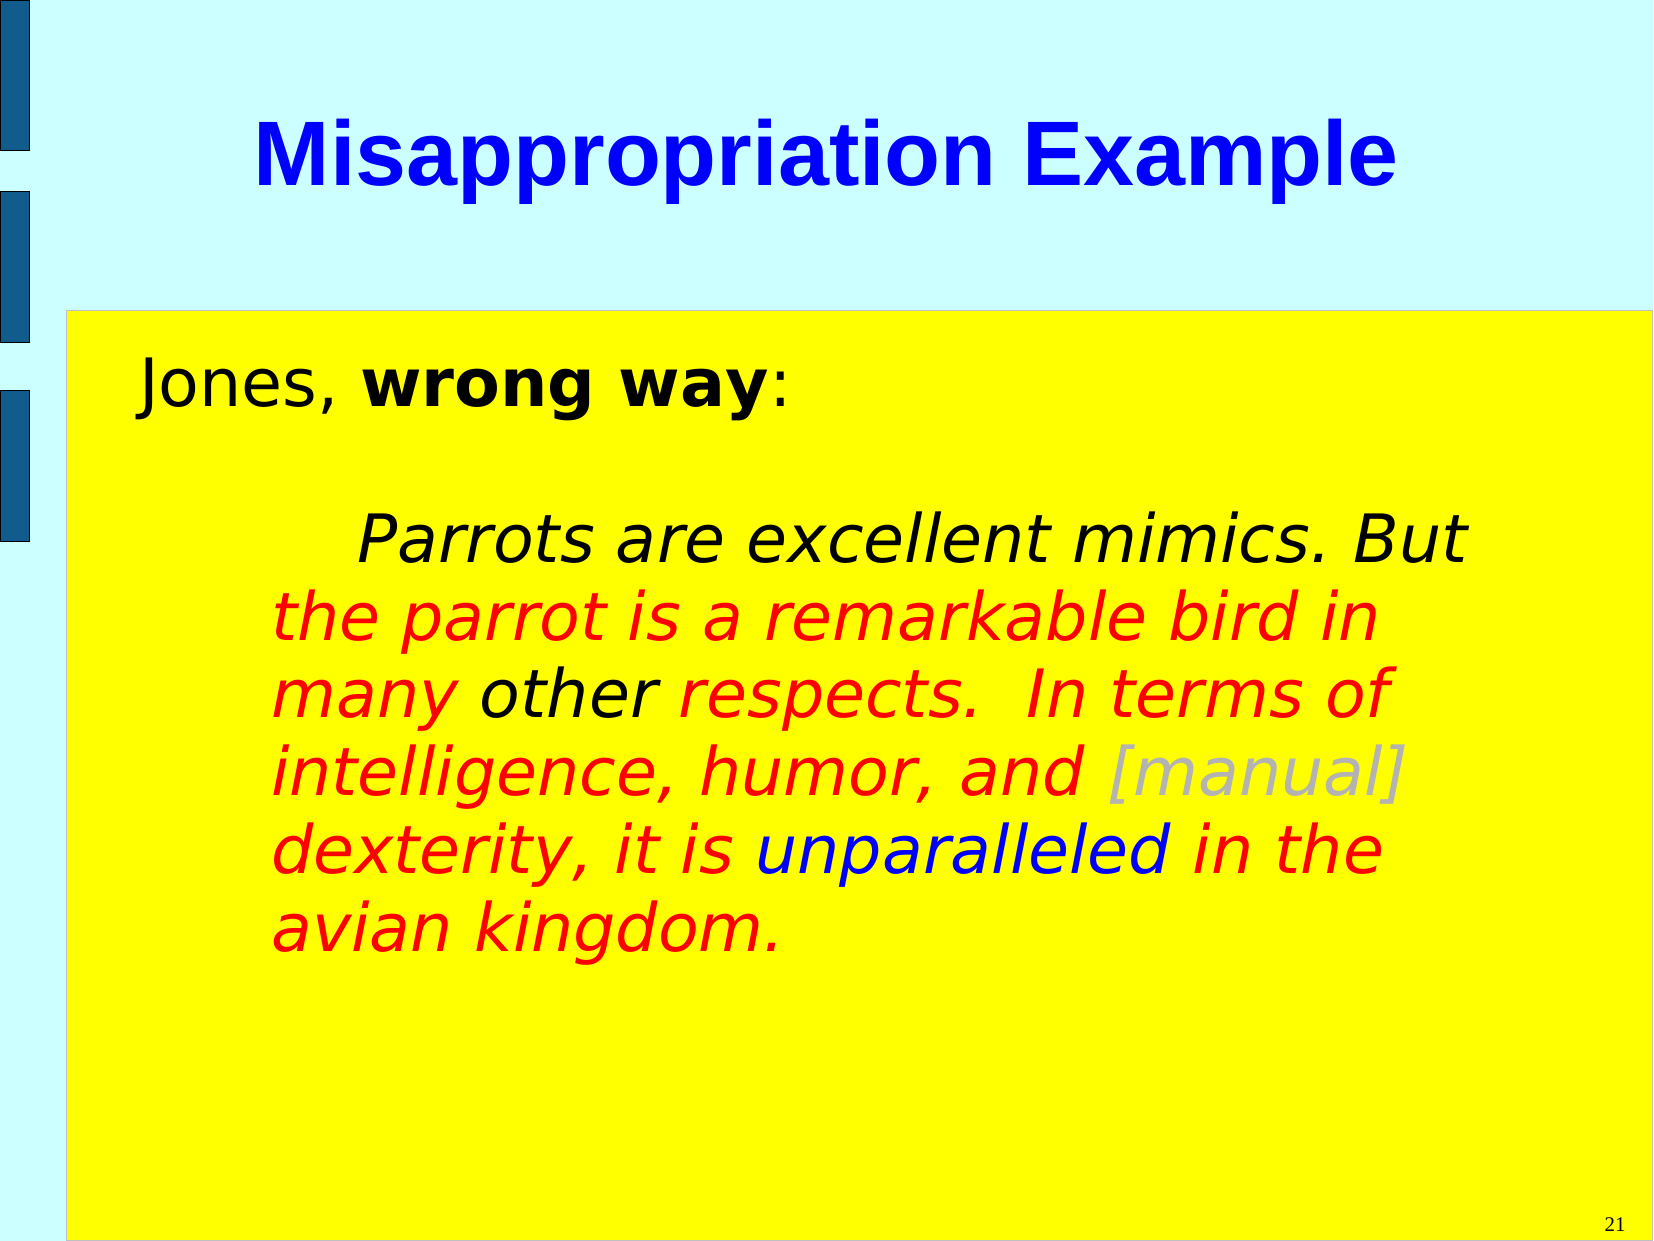

# Misappropriation Example
Jones, wrong way:
Parrots are excellent mimics. But the parrot is a remarkable bird in many other respects. In terms of intelligence, humor, and [manual] dexterity, it is unparalleled in the avian kingdom.